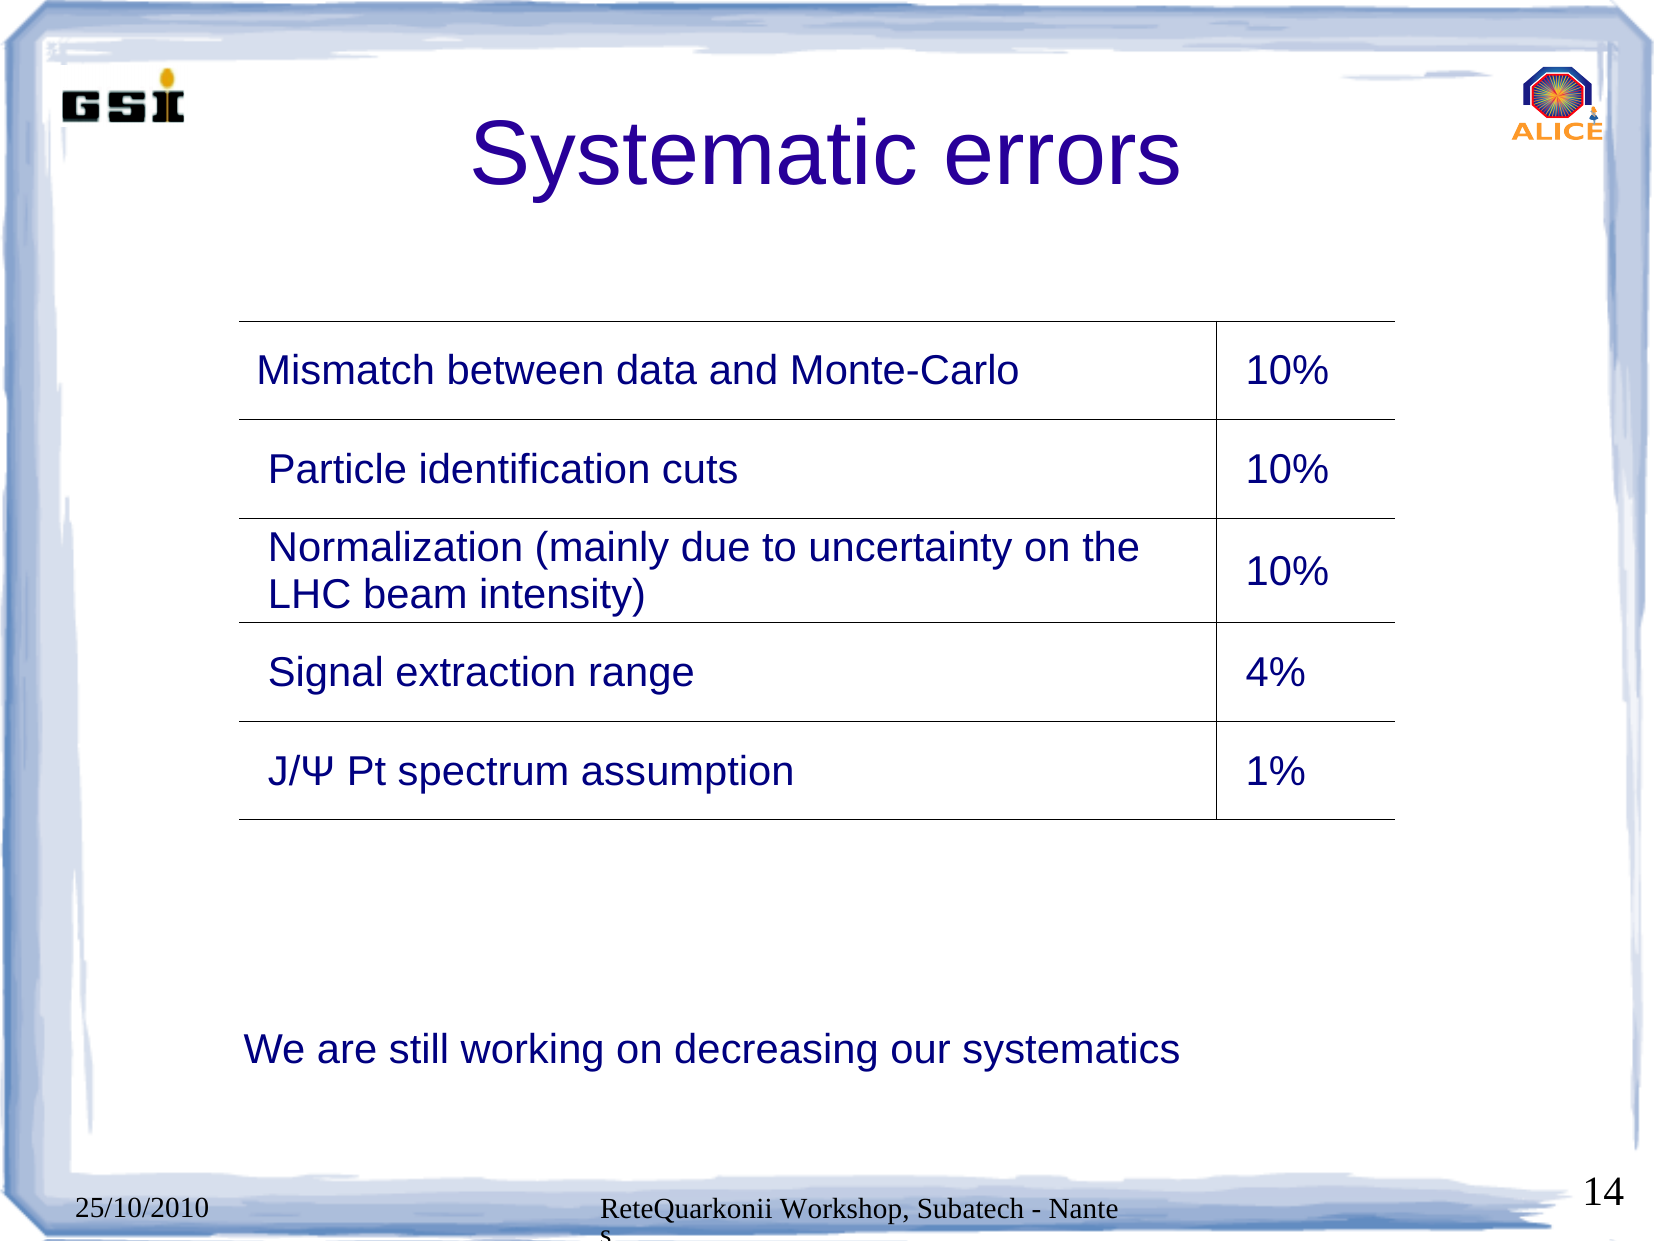

# Systematic errors
| Mismatch between data and Monte-Carlo | 10% |
| --- | --- |
| Particle identification cuts | 10% |
| Normalization (mainly due to uncertainty on the LHC beam intensity) | 10% |
| Signal extraction range | 4% |
| J/Ψ Pt spectrum assumption | 1% |
We are still working on decreasing our systematics
14
25/10/2010
ReteQuarkonii Workshop, Subatech - Nantes